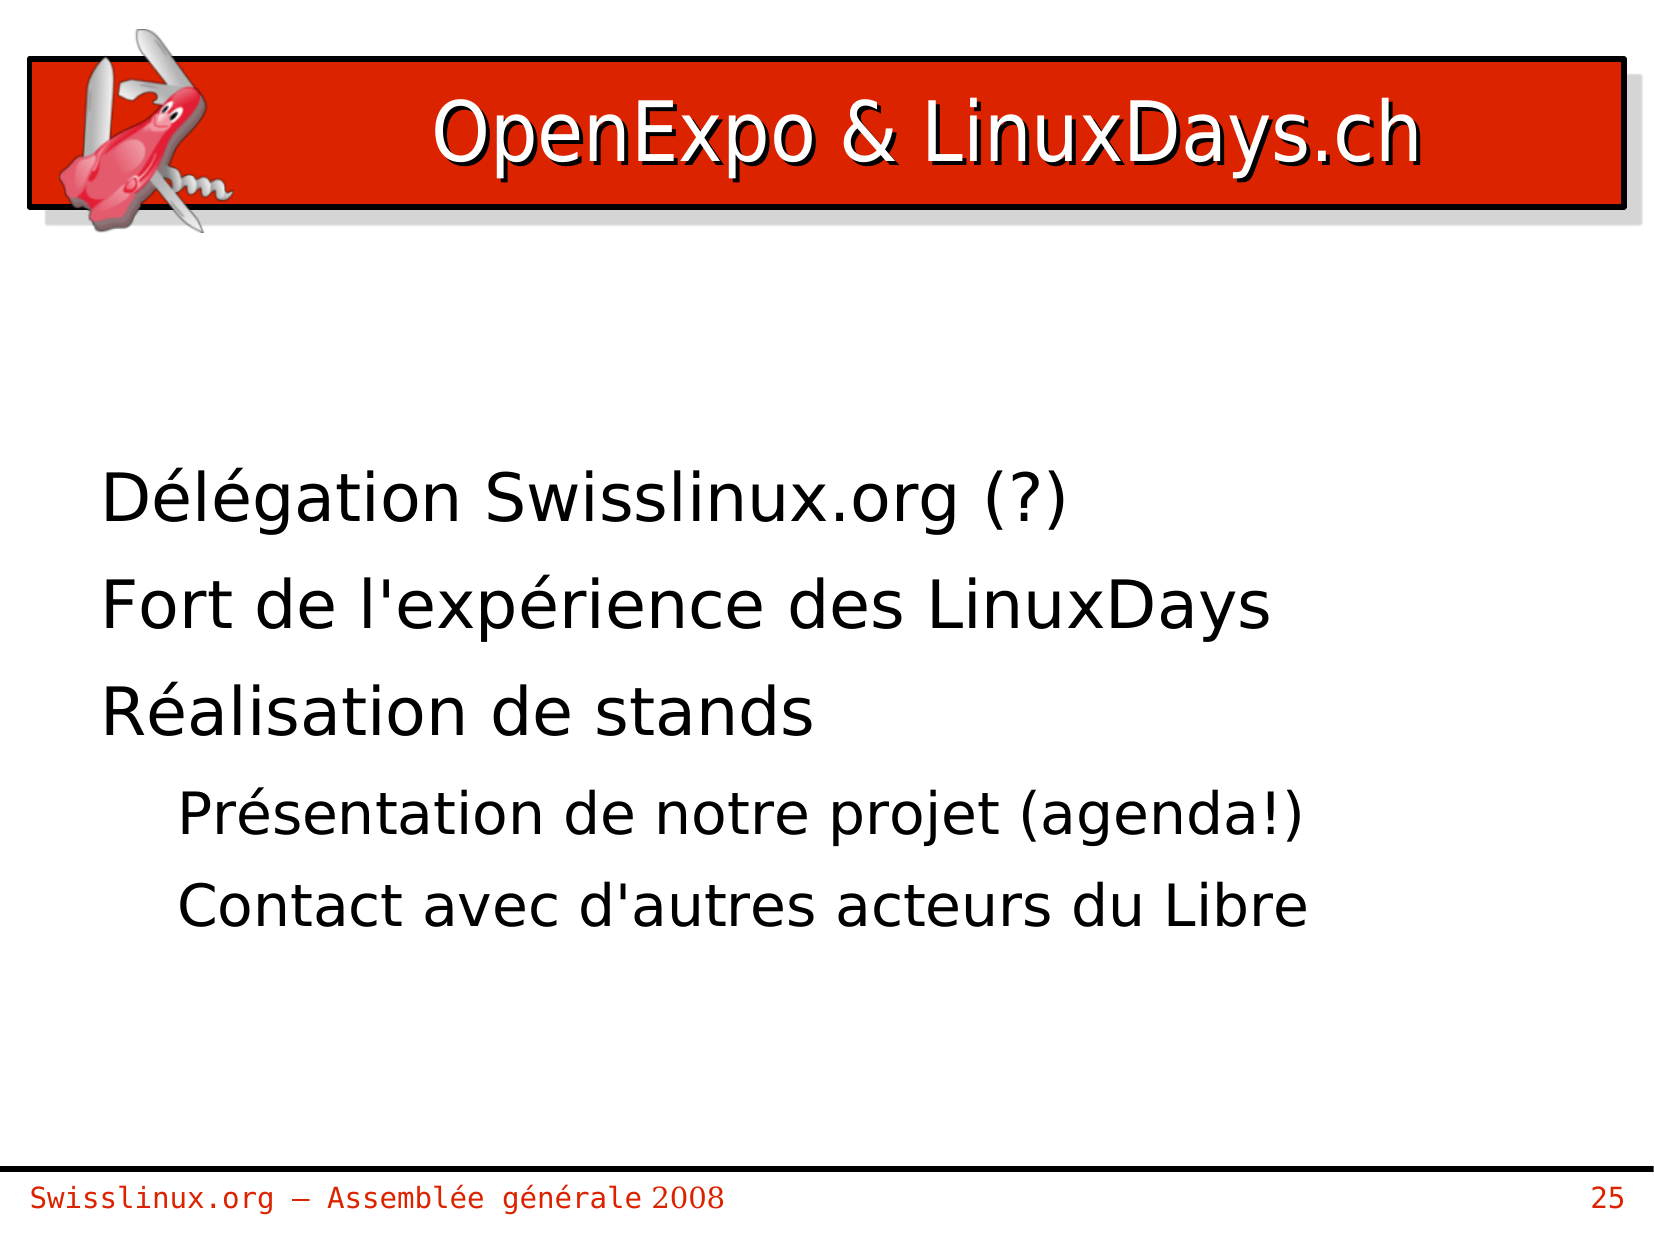

# OpenExpo & LinuxDays.ch
Délégation Swisslinux.org (?)
Fort de l'expérience des LinuxDays
Réalisation de stands
Présentation de notre projet (agenda!)
Contact avec d'autres acteurs du Libre
26 Janvier 2007
25